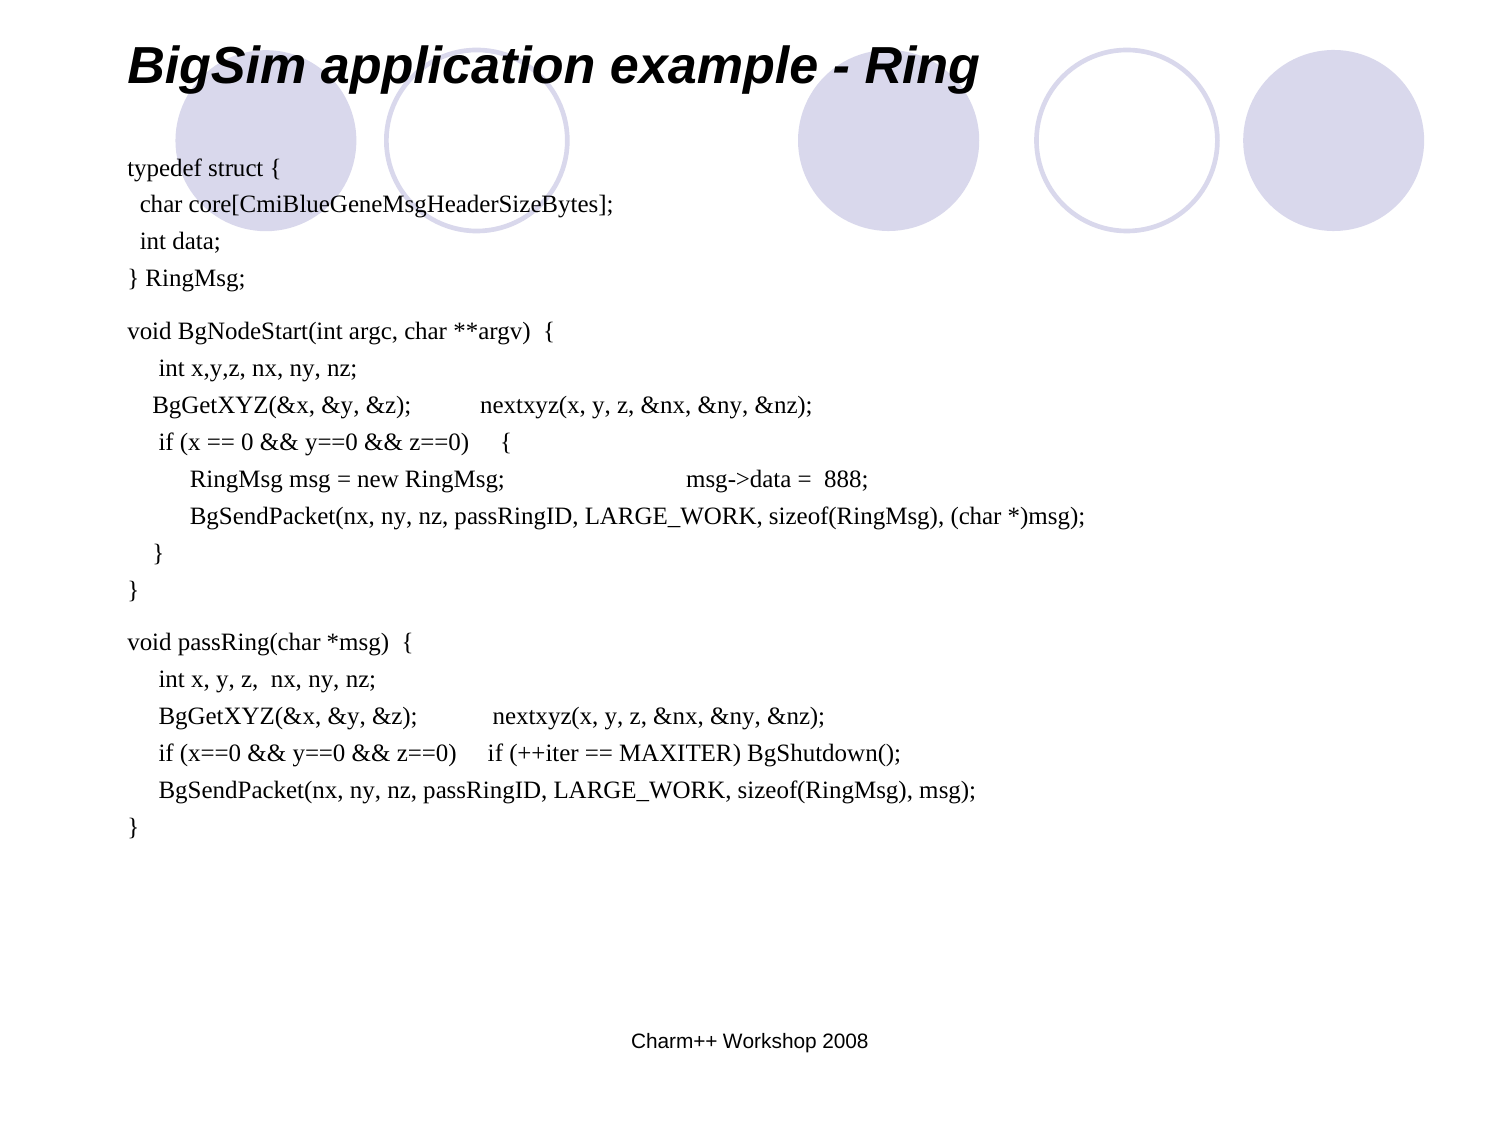

# BigSim application example - Ring
typedef struct {
 char core[CmiBlueGeneMsgHeaderSizeBytes];
 int data;
} RingMsg;
void BgNodeStart(int argc, char **argv) {
 int x,y,z, nx, ny, nz;
 BgGetXYZ(&x, &y, &z); nextxyz(x, y, z, &nx, &ny, &nz);
 if (x == 0 && y==0 && z==0) {
 RingMsg msg = new RingMsg; msg->data = 888;
 BgSendPacket(nx, ny, nz, passRingID, LARGE_WORK, sizeof(RingMsg), (char *)msg);
 }
}
void passRing(char *msg) {
 int x, y, z, nx, ny, nz;
 BgGetXYZ(&x, &y, &z); nextxyz(x, y, z, &nx, &ny, &nz);
 if (x==0 && y==0 && z==0) if (++iter == MAXITER) BgShutdown();
 BgSendPacket(nx, ny, nz, passRingID, LARGE_WORK, sizeof(RingMsg), msg);
}
Charm++ Workshop 2008